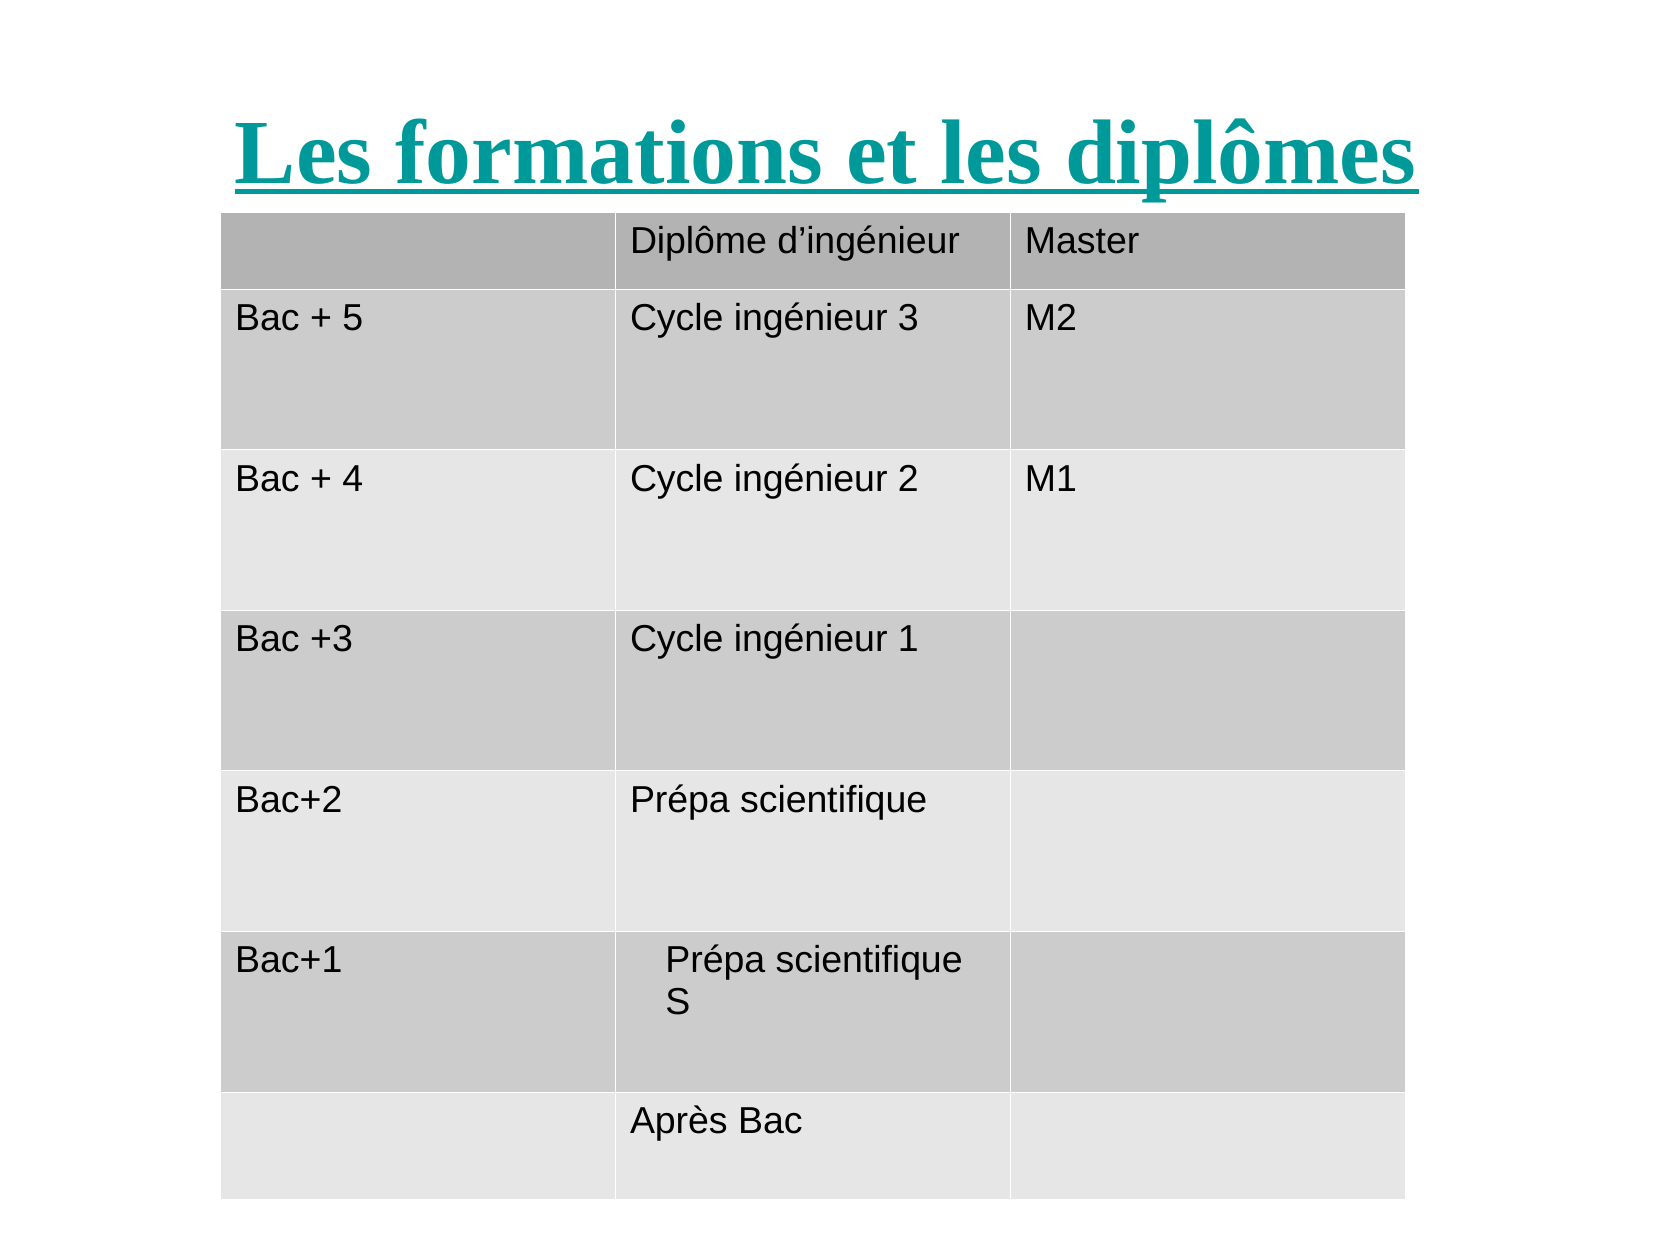

# Les formations et les diplômes
| | Diplôme d’ingénieur | Master |
| --- | --- | --- |
| Bac + 5 | Cycle ingénieur 3 | M2 |
| Bac + 4 | Cycle ingénieur 2 | M1 |
| Bac +3 | Cycle ingénieur 1 | |
| Bac+2 | Prépa scientifique | |
| Bac+1 | Prépa scientifique S | |
| | Après Bac | |